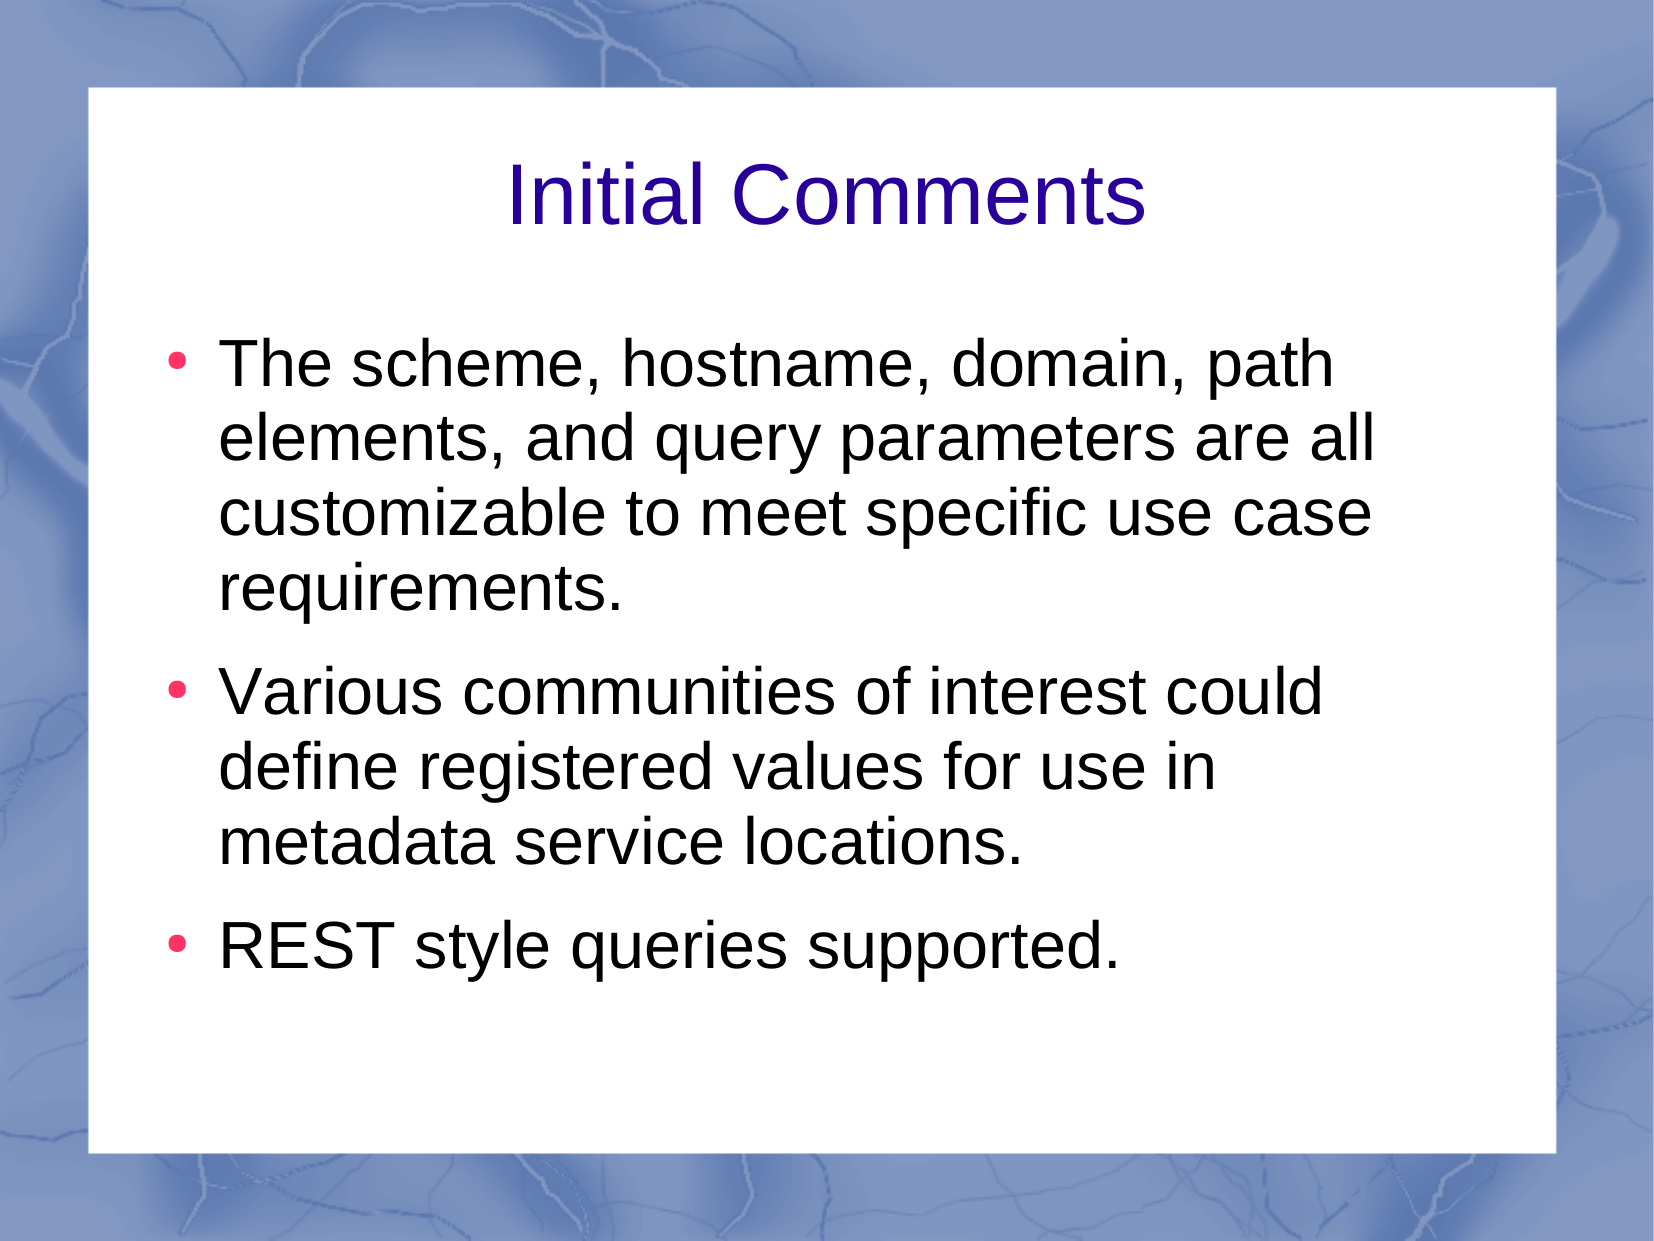

# Initial Comments
The scheme, hostname, domain, path elements, and query parameters are all customizable to meet specific use case requirements.
Various communities of interest could define registered values for use in metadata service locations.
REST style queries supported.